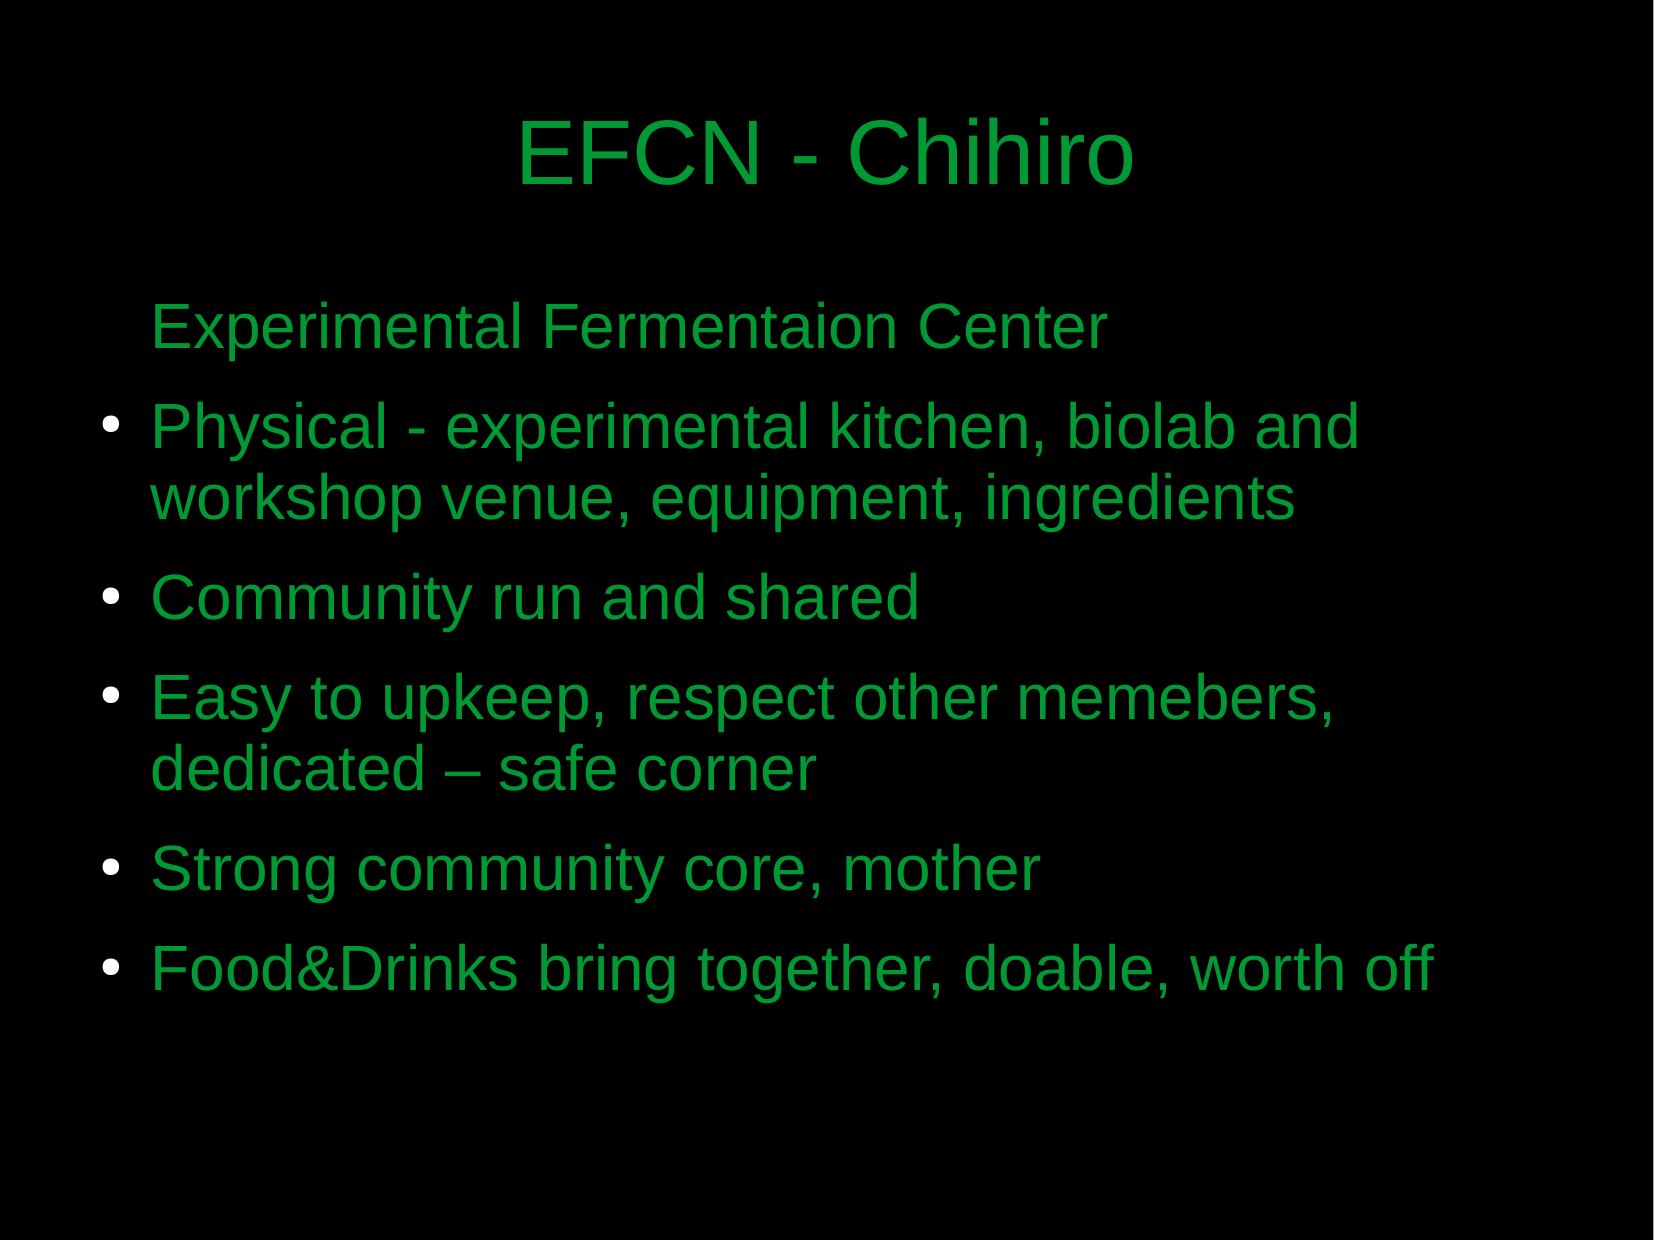

# EFCN - Chihiro
Experimental Fermentaion Center
Physical - experimental kitchen, biolab and workshop venue, equipment, ingredients
Community run and shared
Easy to upkeep, respect other memebers, dedicated – safe corner
Strong community core, mother
Food&Drinks bring together, doable, worth off